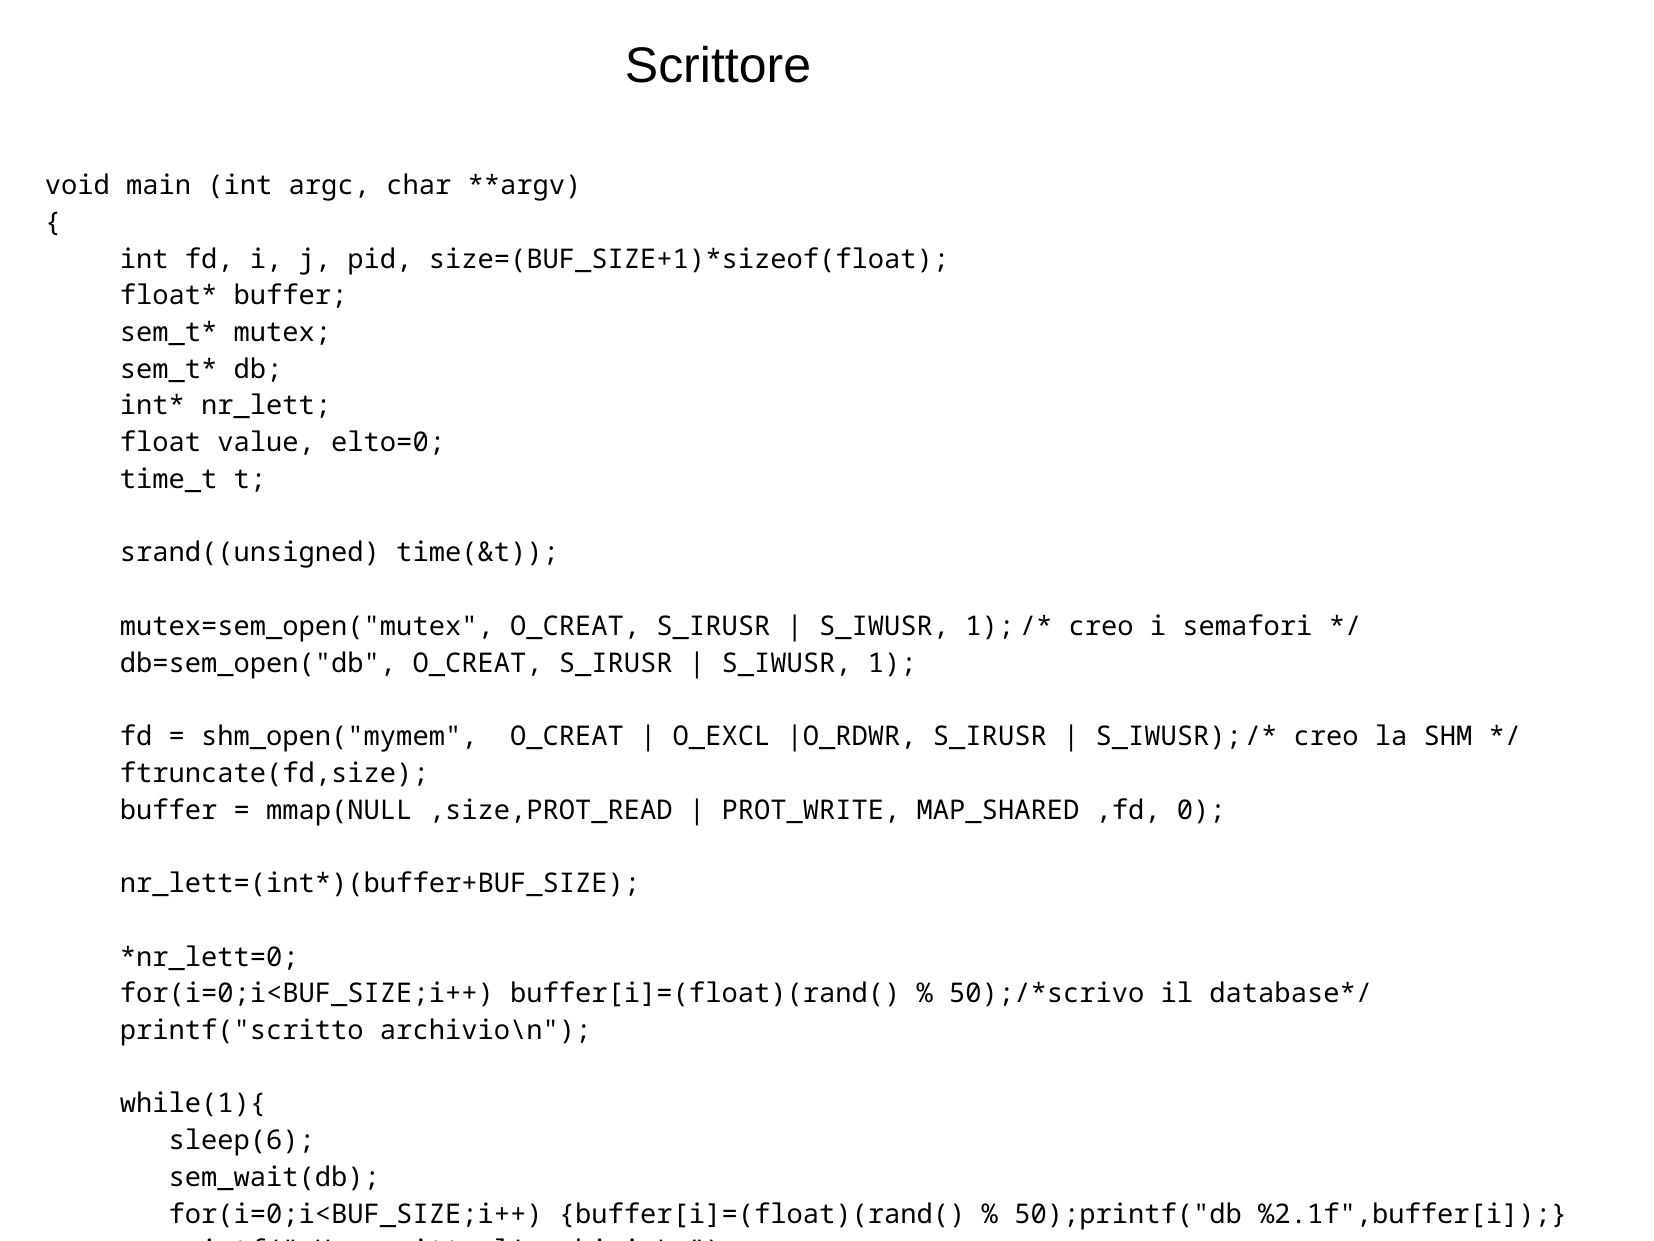

Scrittore
void main (int argc, char **argv)
{
	int fd, i, j, pid, size=(BUF_SIZE+1)*sizeof(float);
	float* buffer;
	sem_t* mutex;
	sem_t* db;
	int* nr_lett;
	float value, elto=0;
	time_t t;
	srand((unsigned) time(&t));
	mutex=sem_open("mutex", O_CREAT, S_IRUSR | S_IWUSR, 1);	/* creo i semafori */
	db=sem_open("db", O_CREAT, S_IRUSR | S_IWUSR, 1);
	fd = shm_open("mymem", O_CREAT | O_EXCL |O_RDWR, S_IRUSR | S_IWUSR);	/* creo la SHM */
 	ftruncate(fd,size);
 	buffer = mmap(NULL ,size,PROT_READ | PROT_WRITE, MAP_SHARED ,fd, 0);
	nr_lett=(int*)(buffer+BUF_SIZE);
	*nr_lett=0;
 	for(i=0;i<BUF_SIZE;i++) buffer[i]=(float)(rand() % 50);/*scrivo il database*/
	printf("scritto archivio\n");
	while(1){
	 sleep(6);
	 sem_wait(db);
	 for(i=0;i<BUF_SIZE;i++) {buffer[i]=(float)(rand() % 50);printf("db %2.1f",buffer[i]);}
	 printf(" Ho scritto l'archivio\n");
	 sem_post(db);
	}
}